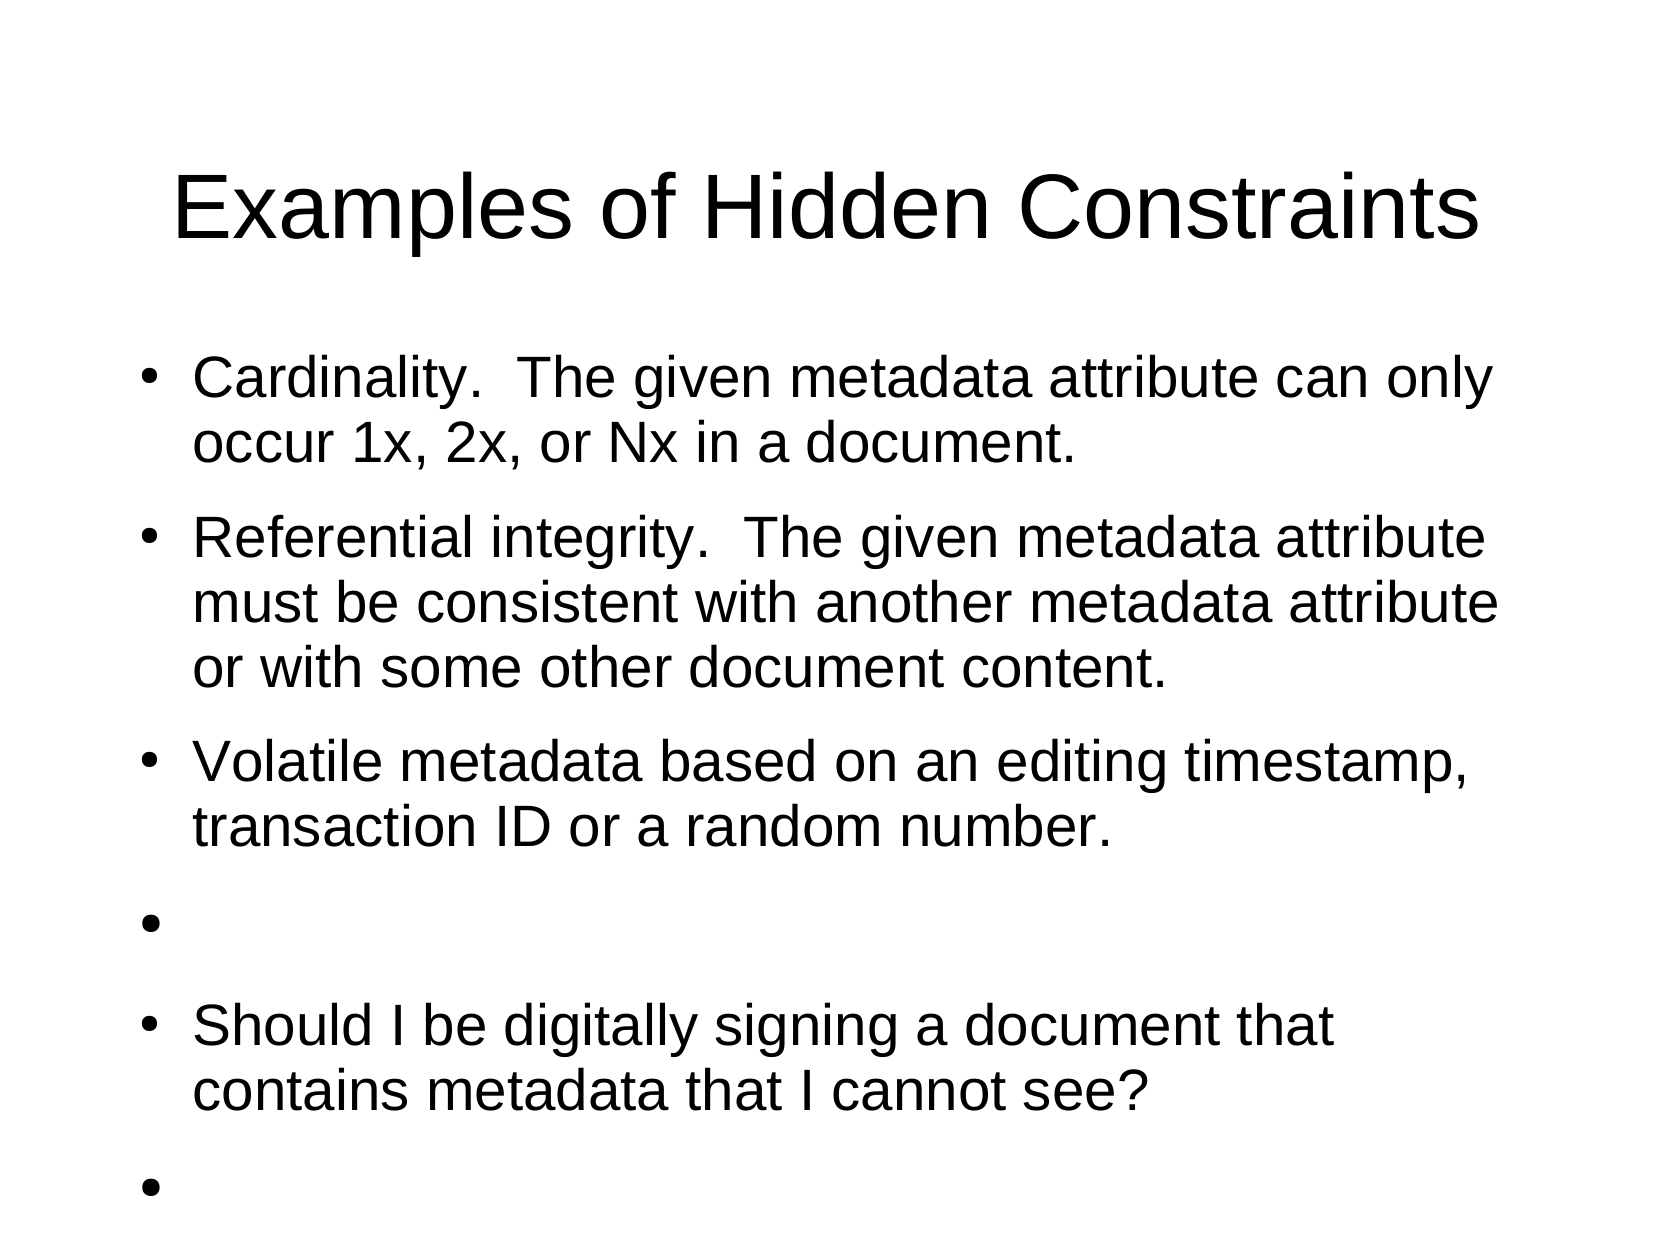

# Examples of Hidden Constraints
Cardinality. The given metadata attribute can only occur 1x, 2x, or Nx in a document.
Referential integrity. The given metadata attribute must be consistent with another metadata attribute or with some other document content.
Volatile metadata based on an editing timestamp, transaction ID or a random number.
Should I be digitally signing a document that contains metadata that I cannot see?